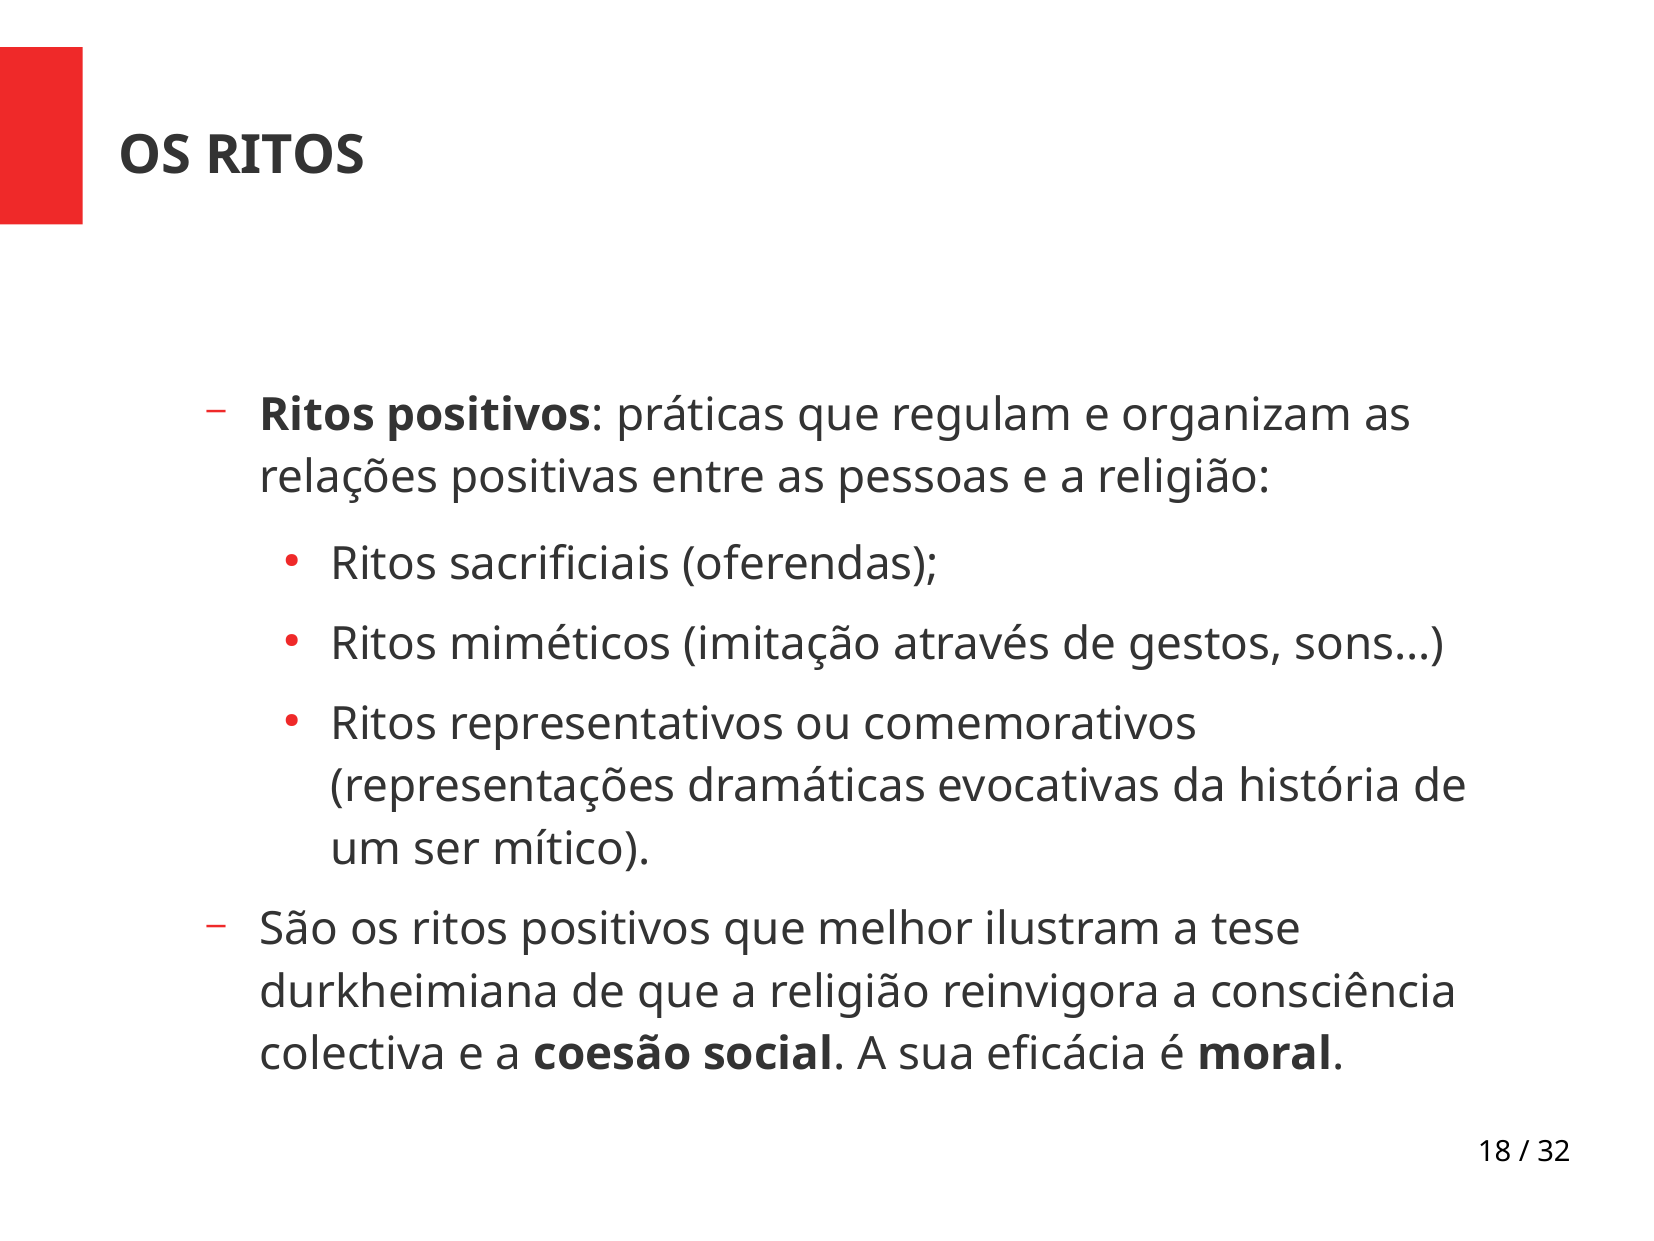

# OS RITOS
Ritos positivos: práticas que regulam e organizam as relações positivas entre as pessoas e a religião:
Ritos sacrificiais (oferendas);
Ritos miméticos (imitação através de gestos, sons…)
Ritos representativos ou comemorativos (representações dramáticas evocativas da história de um ser mítico).
São os ritos positivos que melhor ilustram a tese durkheimiana de que a religião reinvigora a consciência colectiva e a coesão social. A sua eficácia é moral.
18